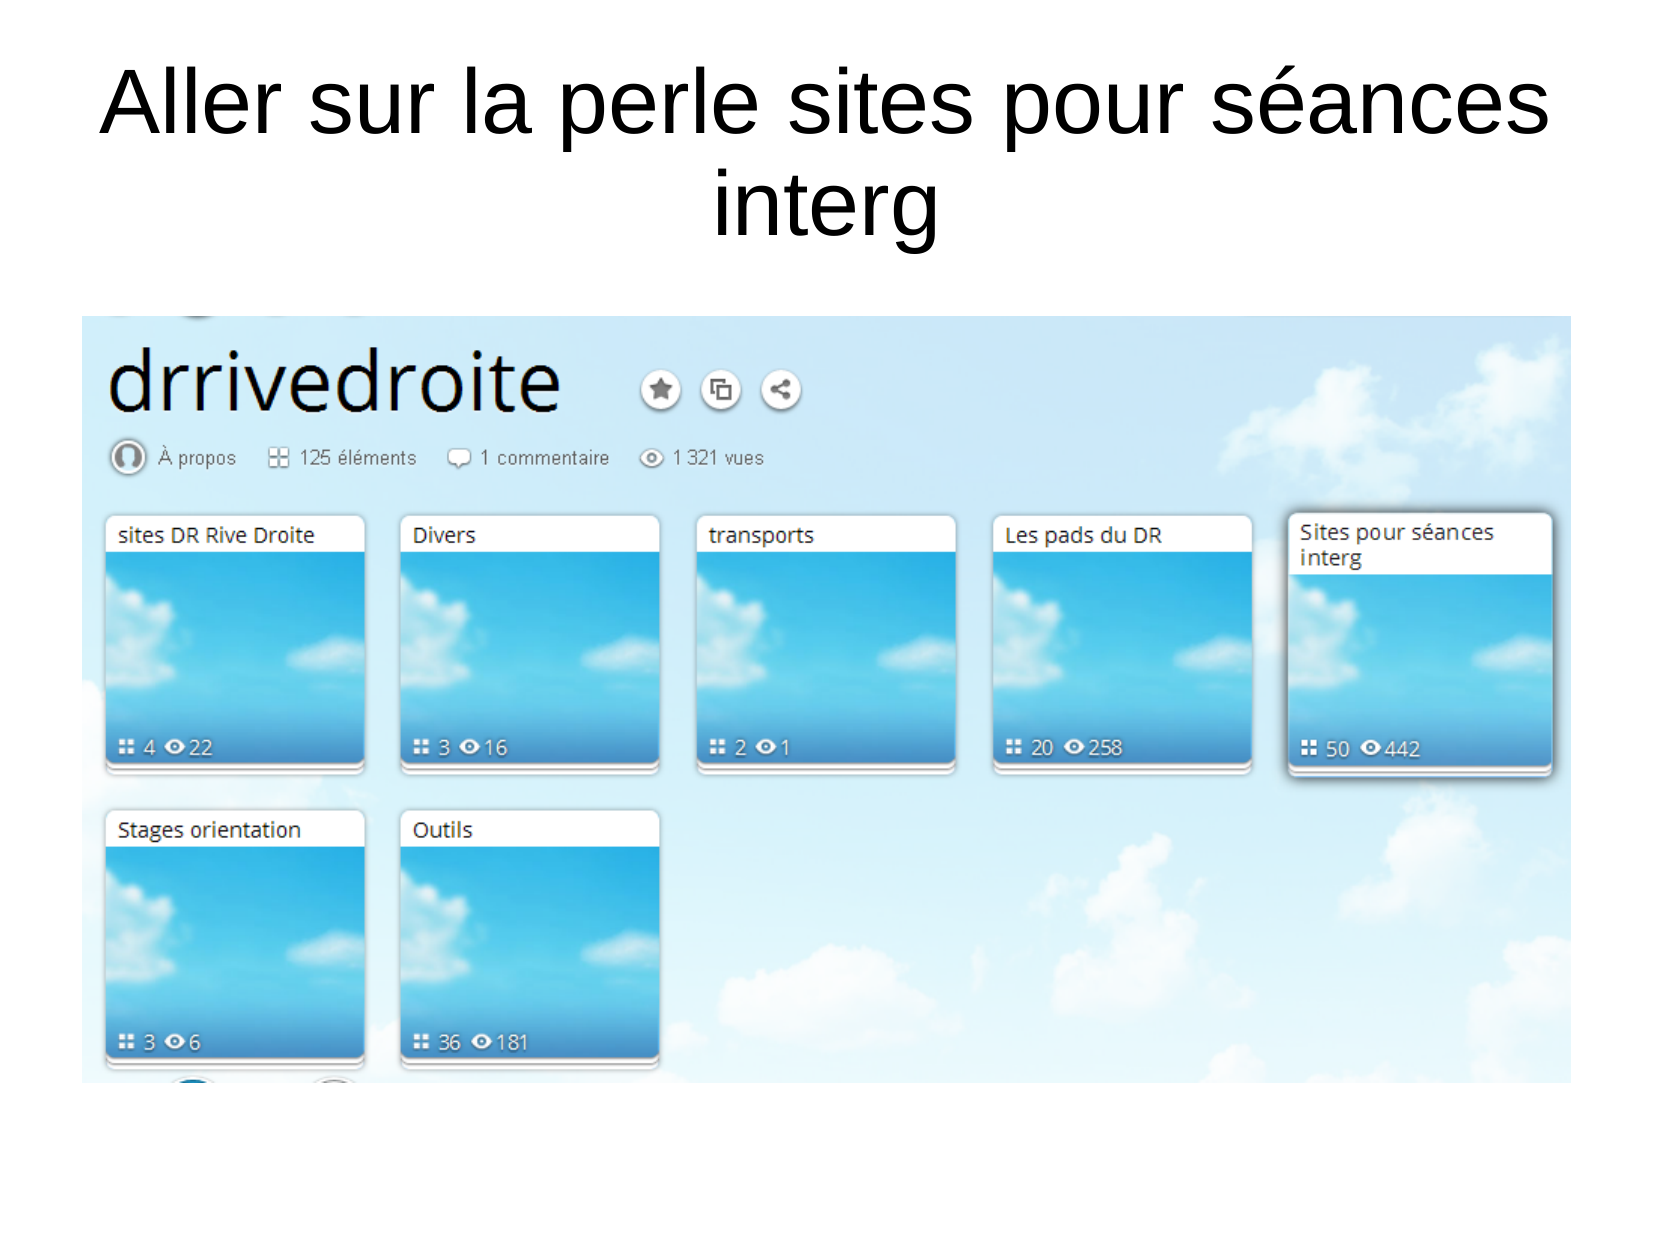

# Aller sur la perle sites pour séances interg